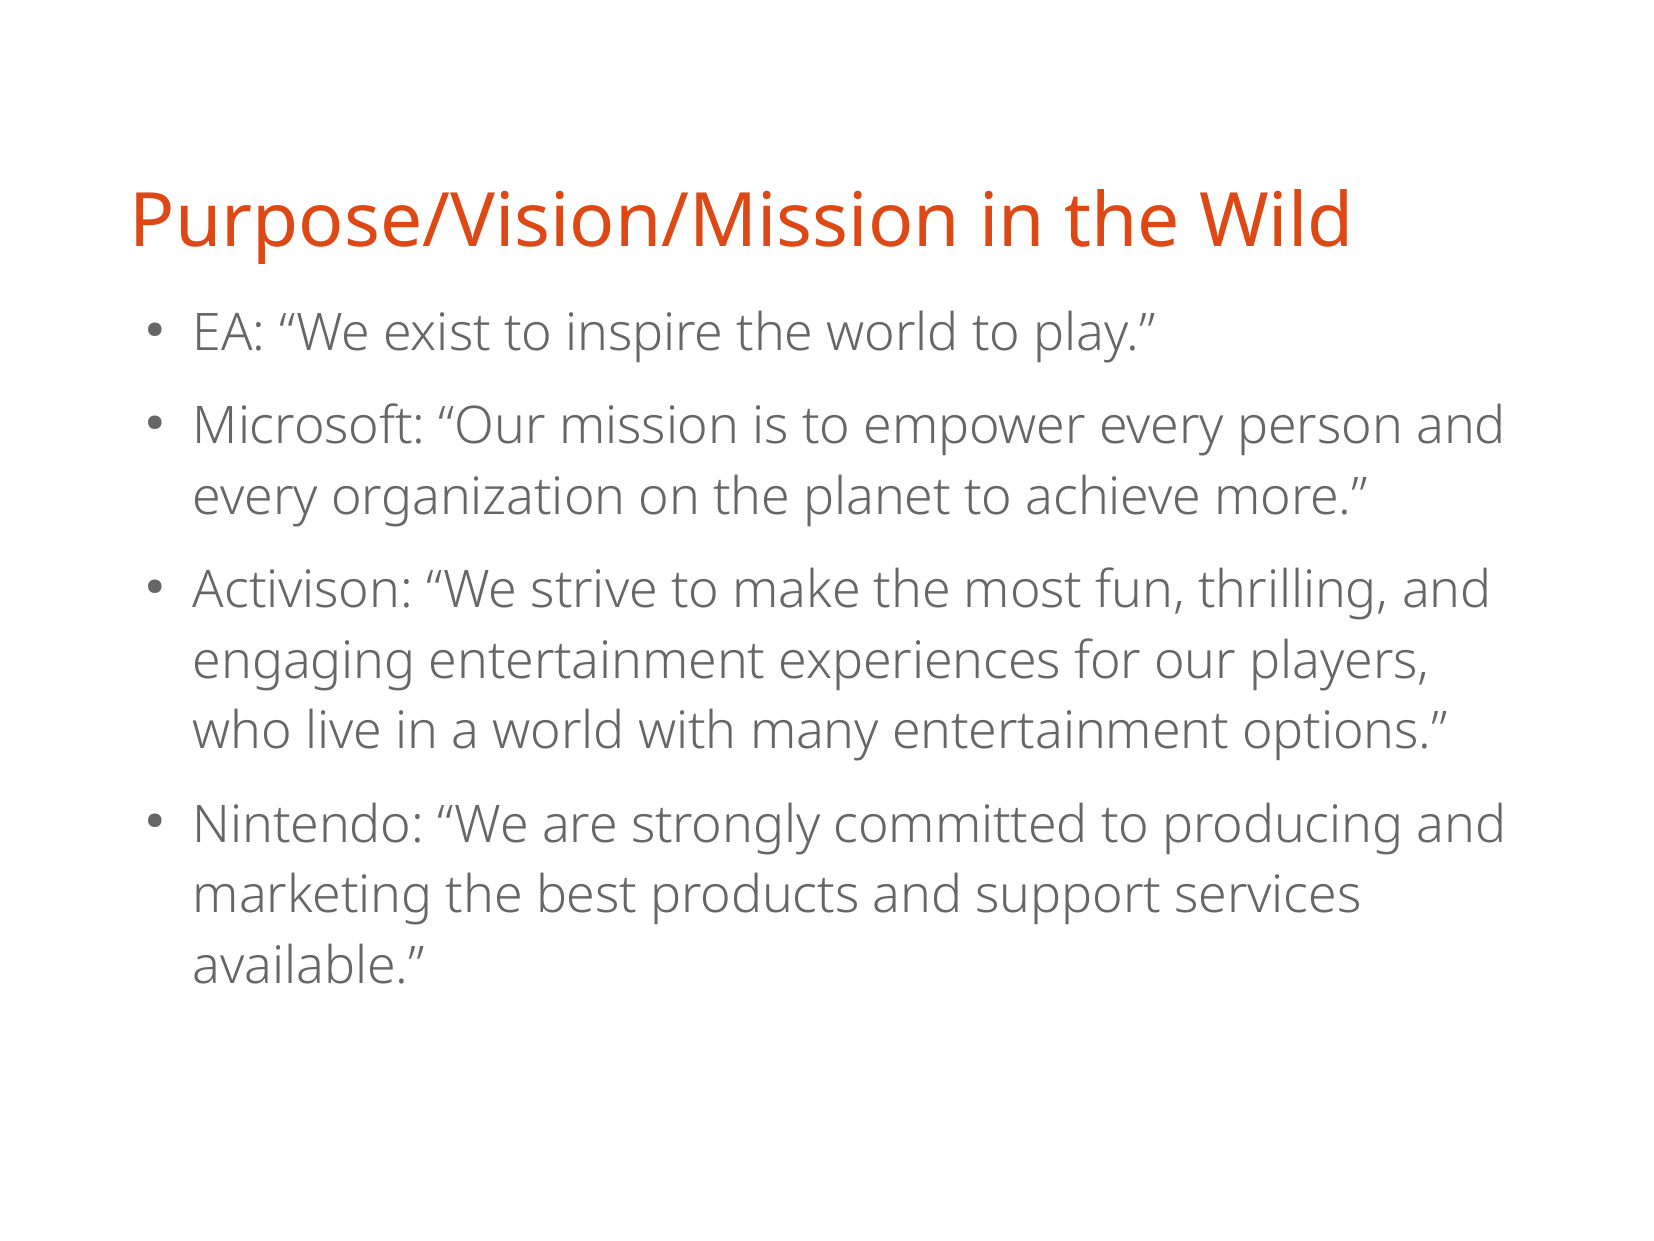

# Purpose/Vision/Mission in the Wild
EA: “We exist to inspire the world to play.”
Microsoft: “Our mission is to empower every person and every organization on the planet to achieve more.”
Activison: “We strive to make the most fun, thrilling, and engaging entertainment experiences for our players, who live in a world with many entertainment options.”
Nintendo: “We are strongly committed to producing and marketing the best products and support services available.”